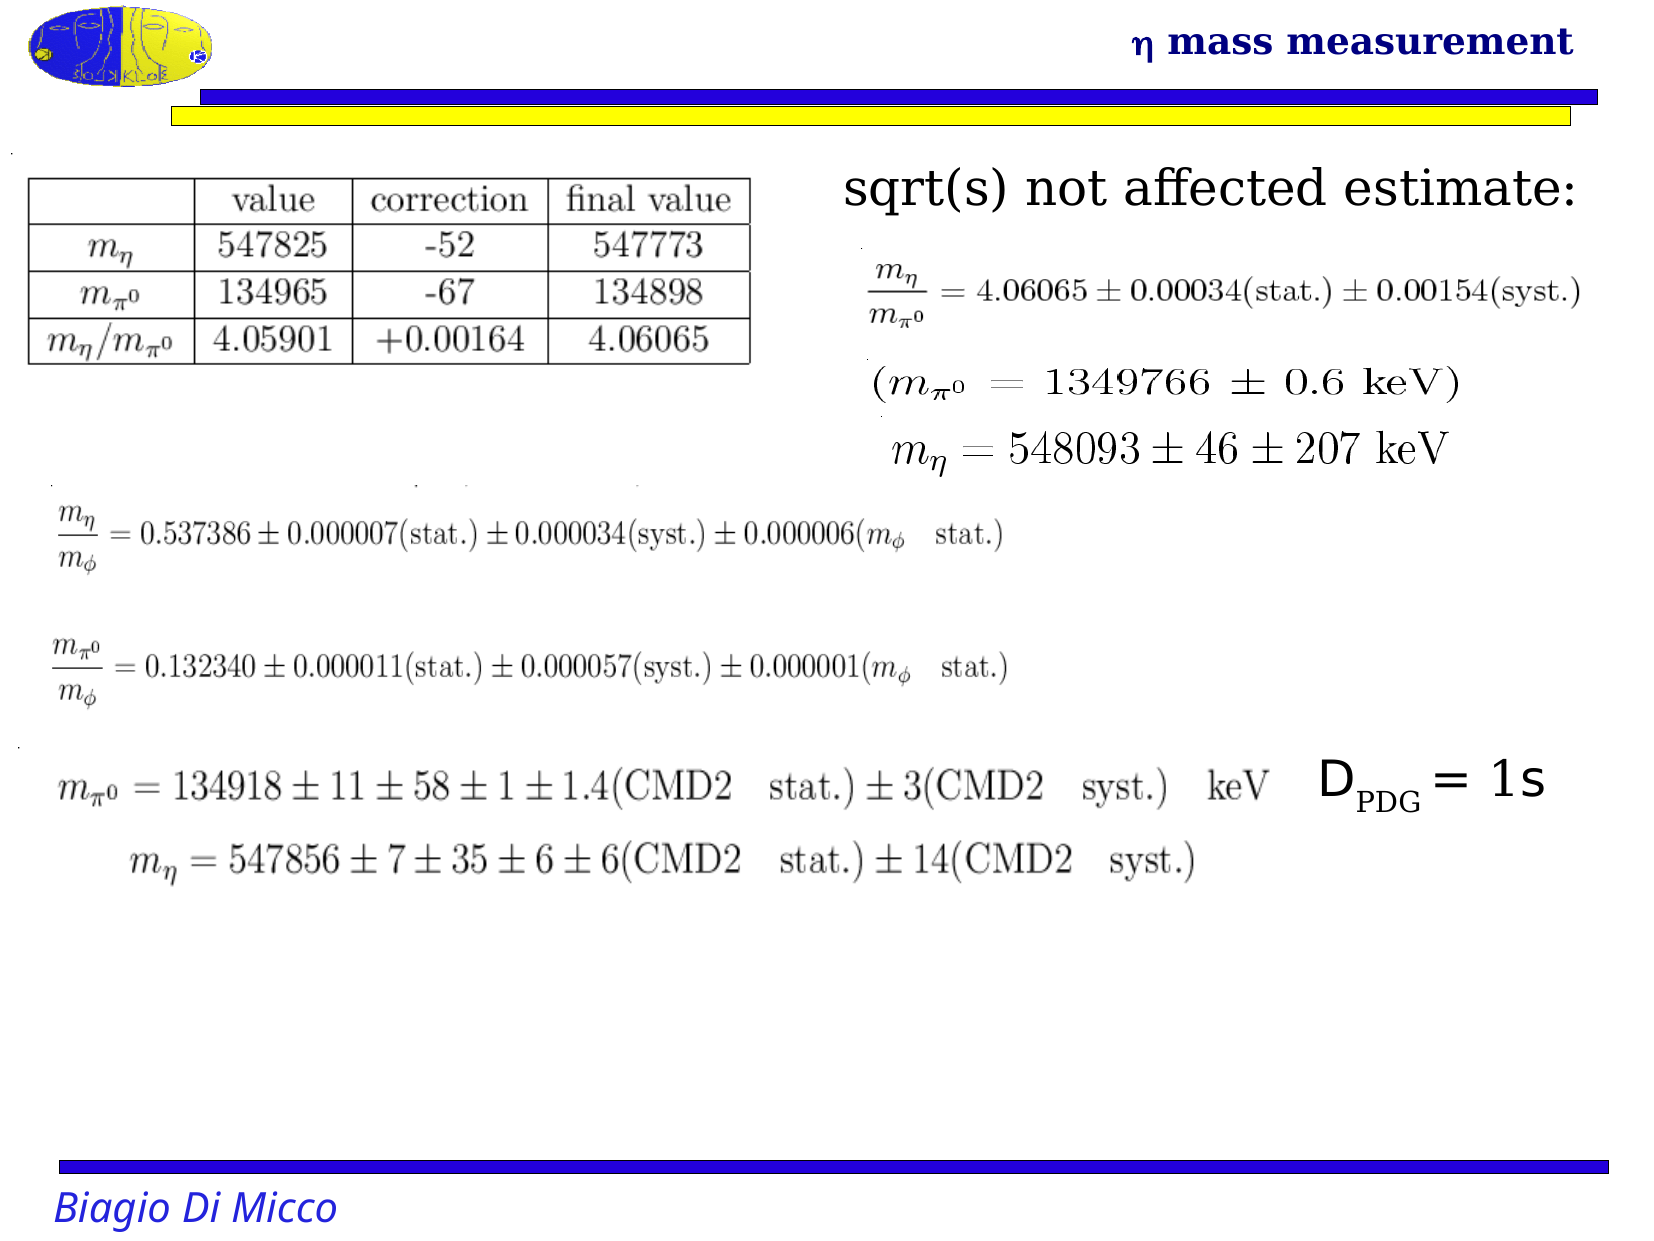

sqrt(s) not affected estimate:
DPDG = 1s